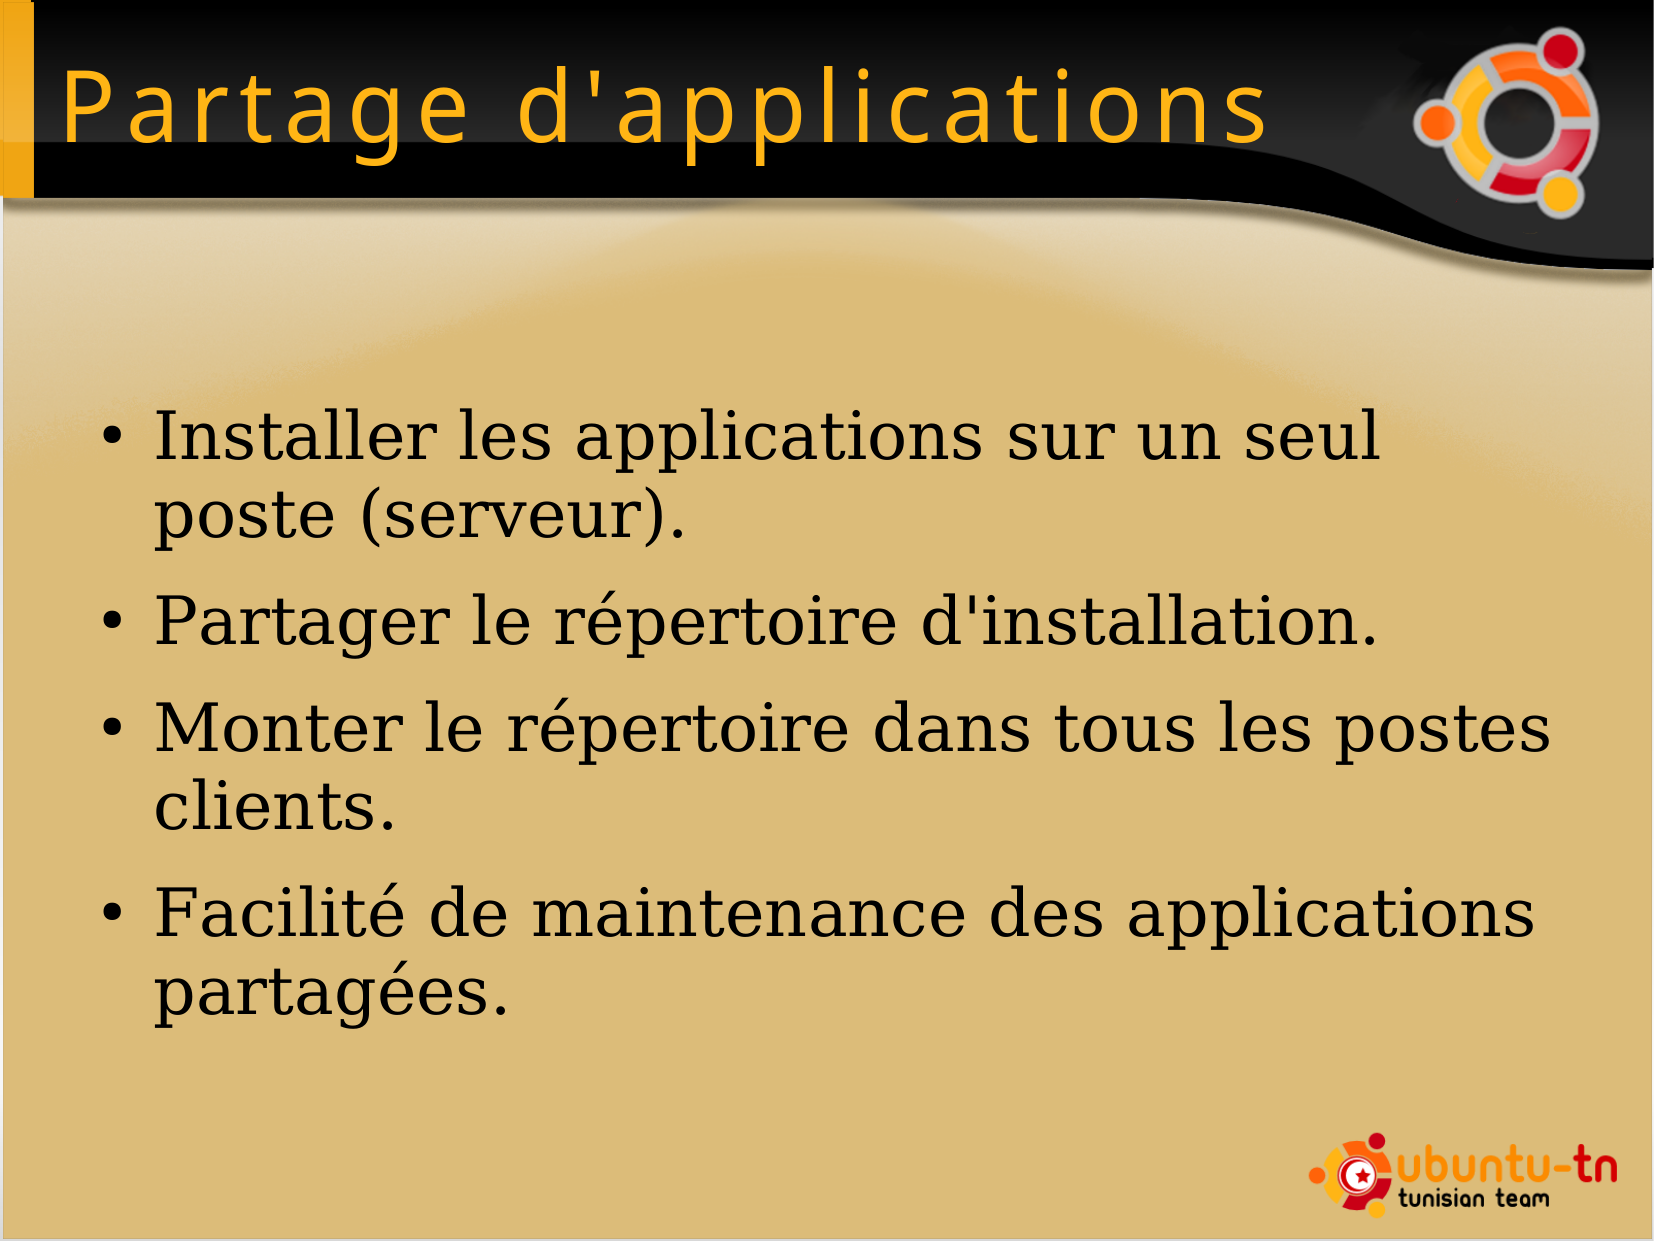

# Partage d'applications
Installer les applications sur un seul poste (serveur).
Partager le répertoire d'installation.
Monter le répertoire dans tous les postes clients.
Facilité de maintenance des applications partagées.